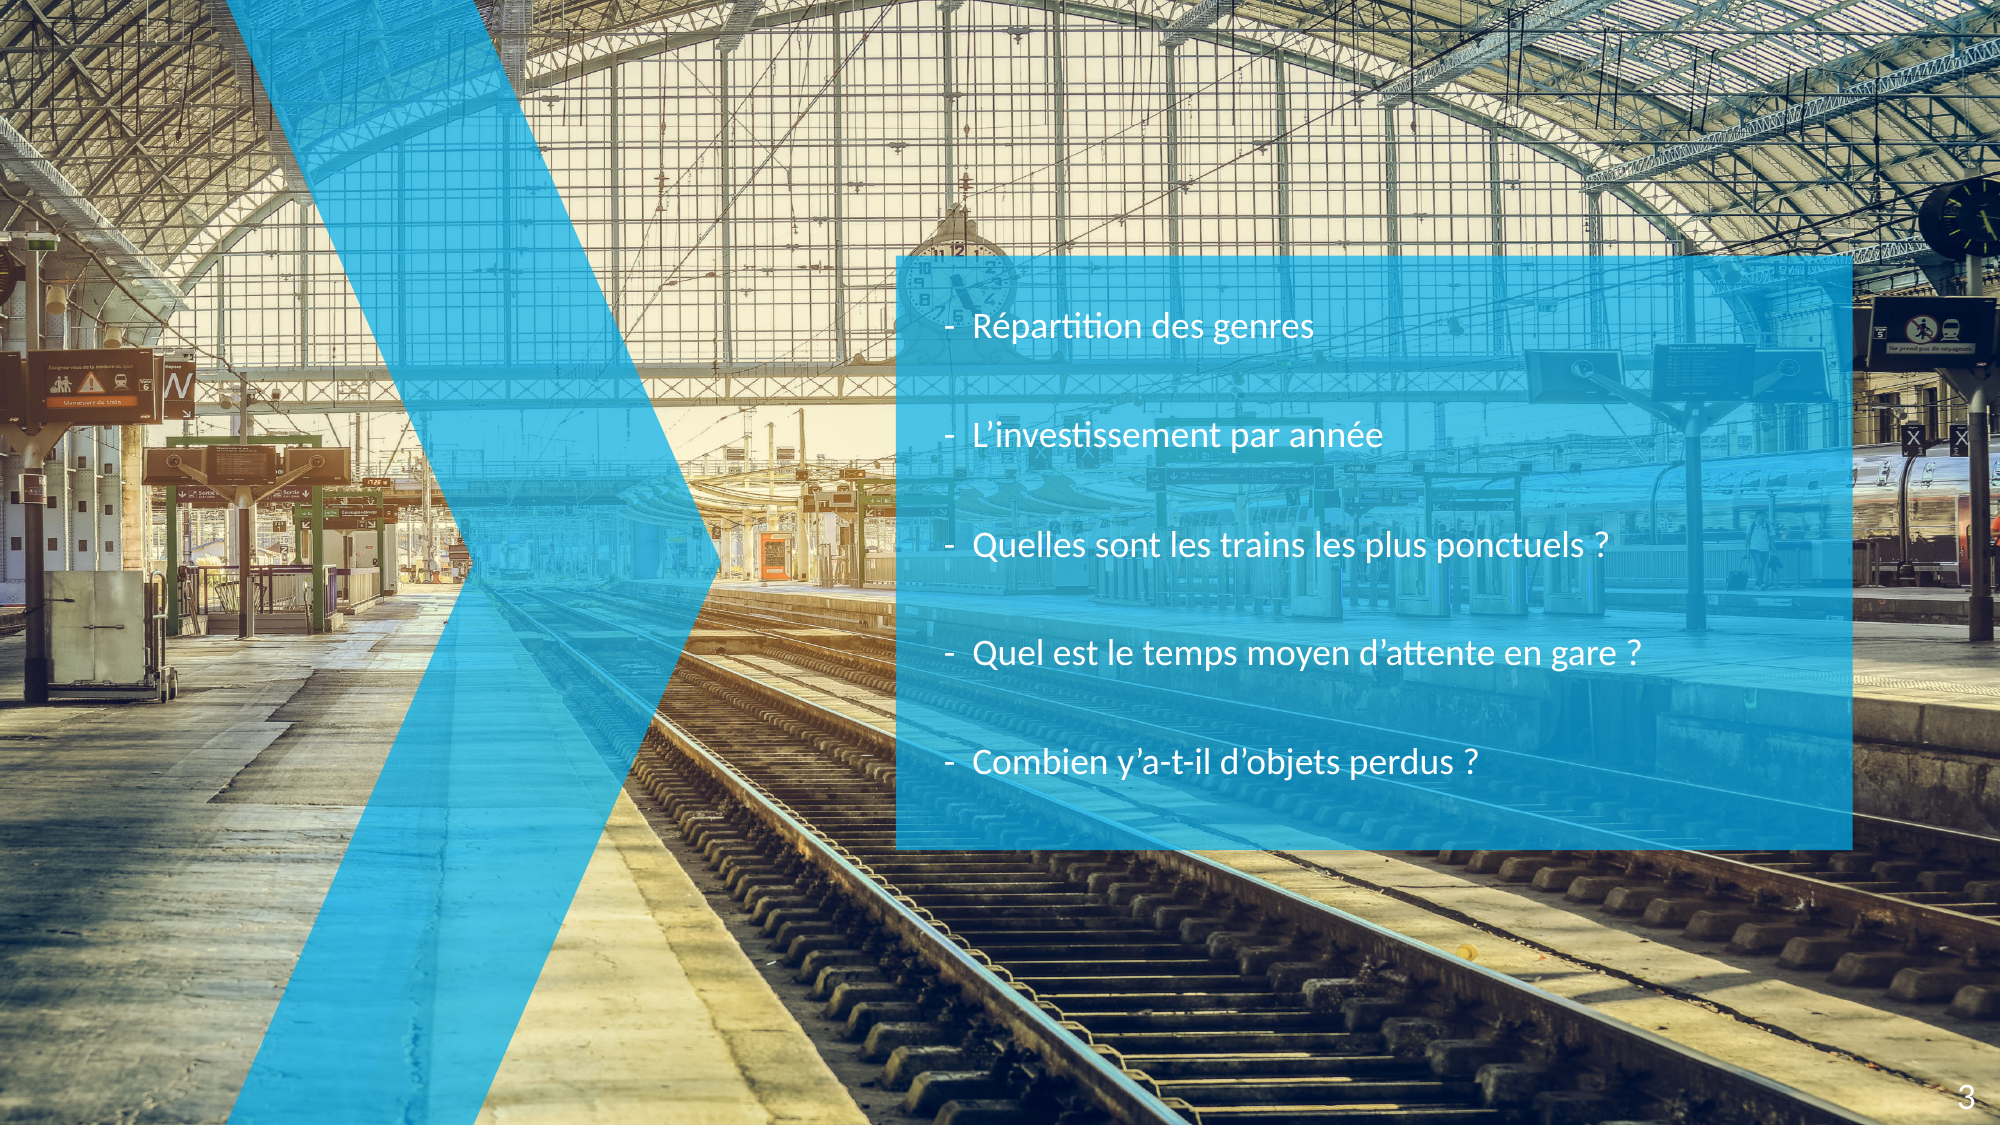

- Répartition des genres
- L’investissement par année
- Quelles sont les trains les plus ponctuels ?
- Quel est le temps moyen d’attente en gare ?
- Combien y’a-t-il d’objets perdus ?
3